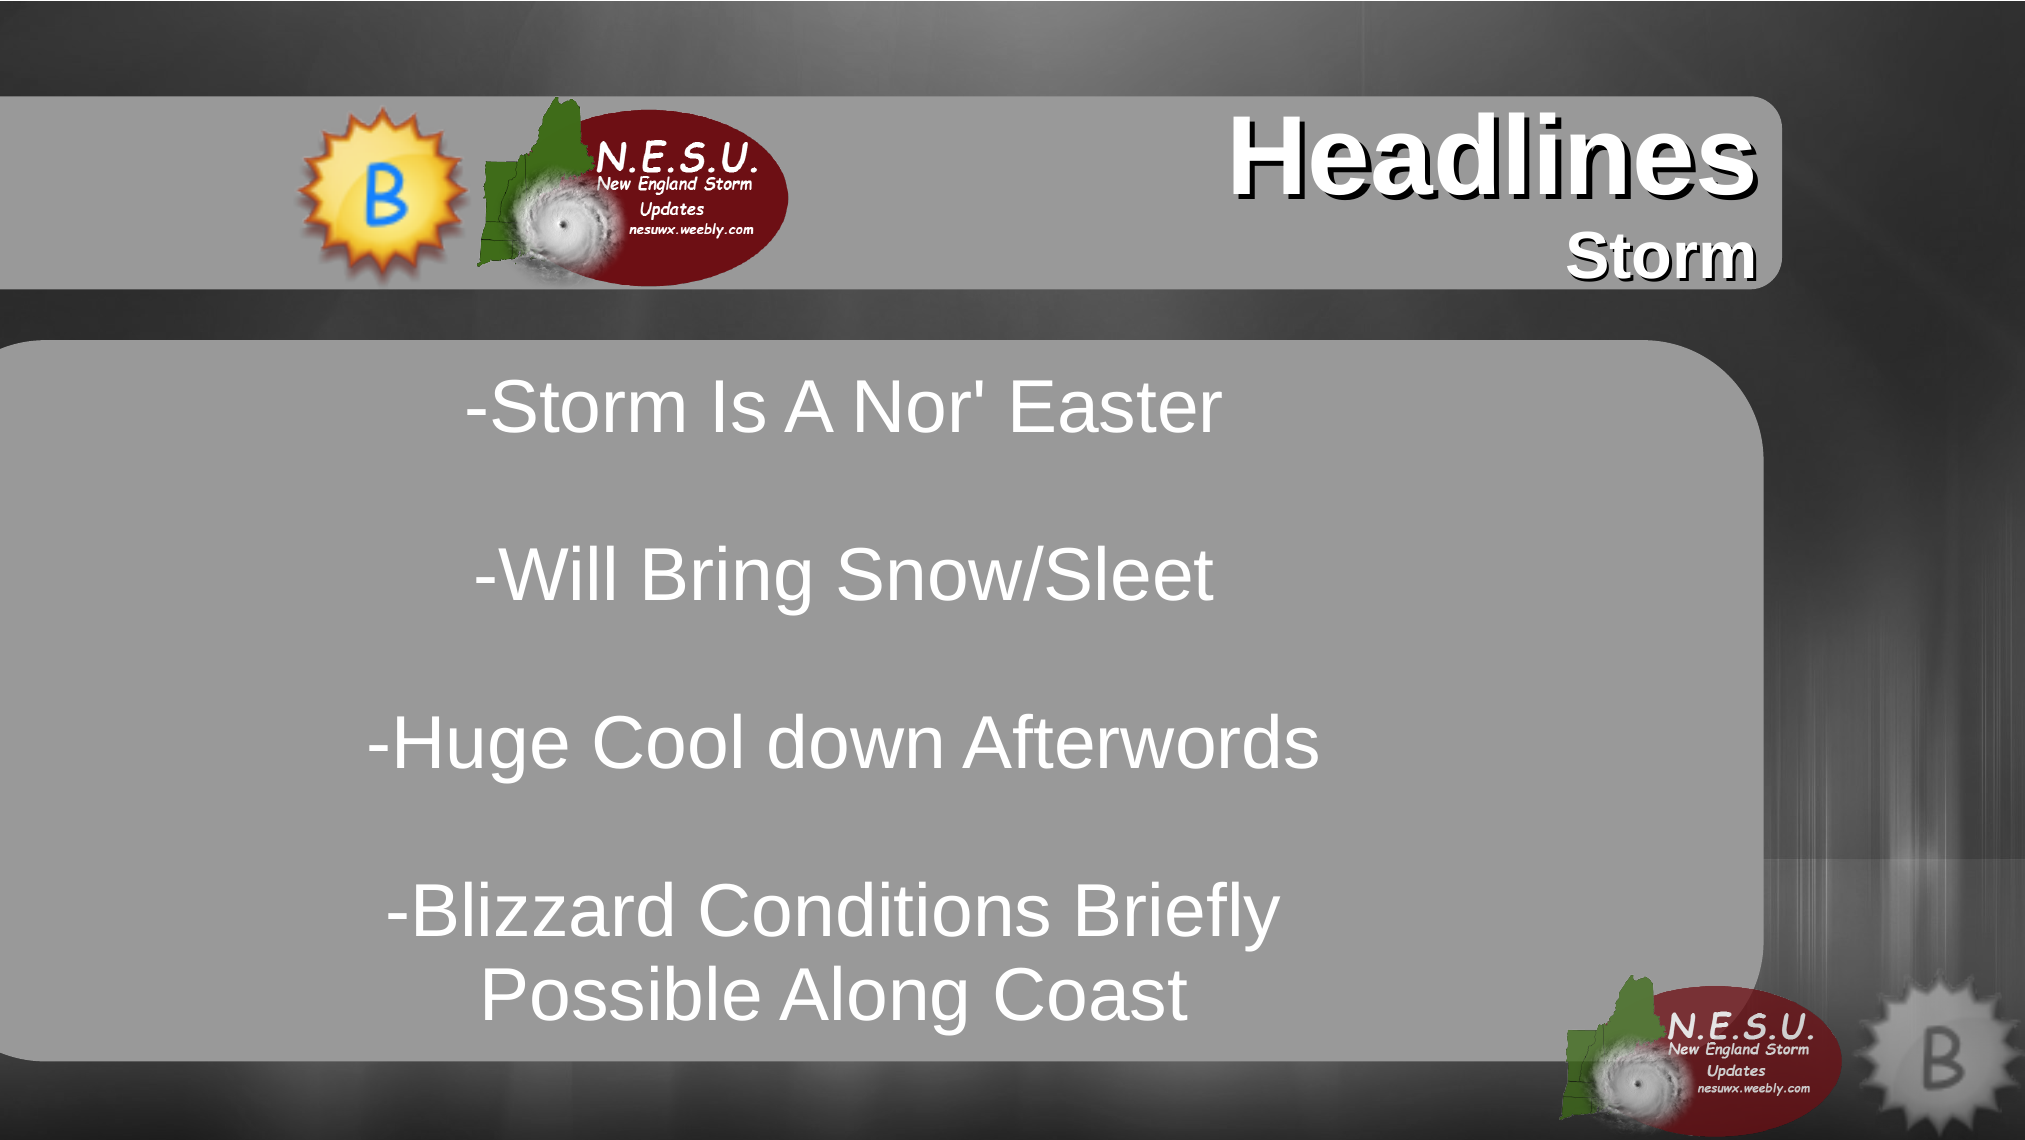

Headlines
Storm
-Storm Is A Nor' Easter
-Will Bring Snow/Sleet
-Huge Cool down Afterwords
-Blizzard Conditions Briefly
Possible Along Coast